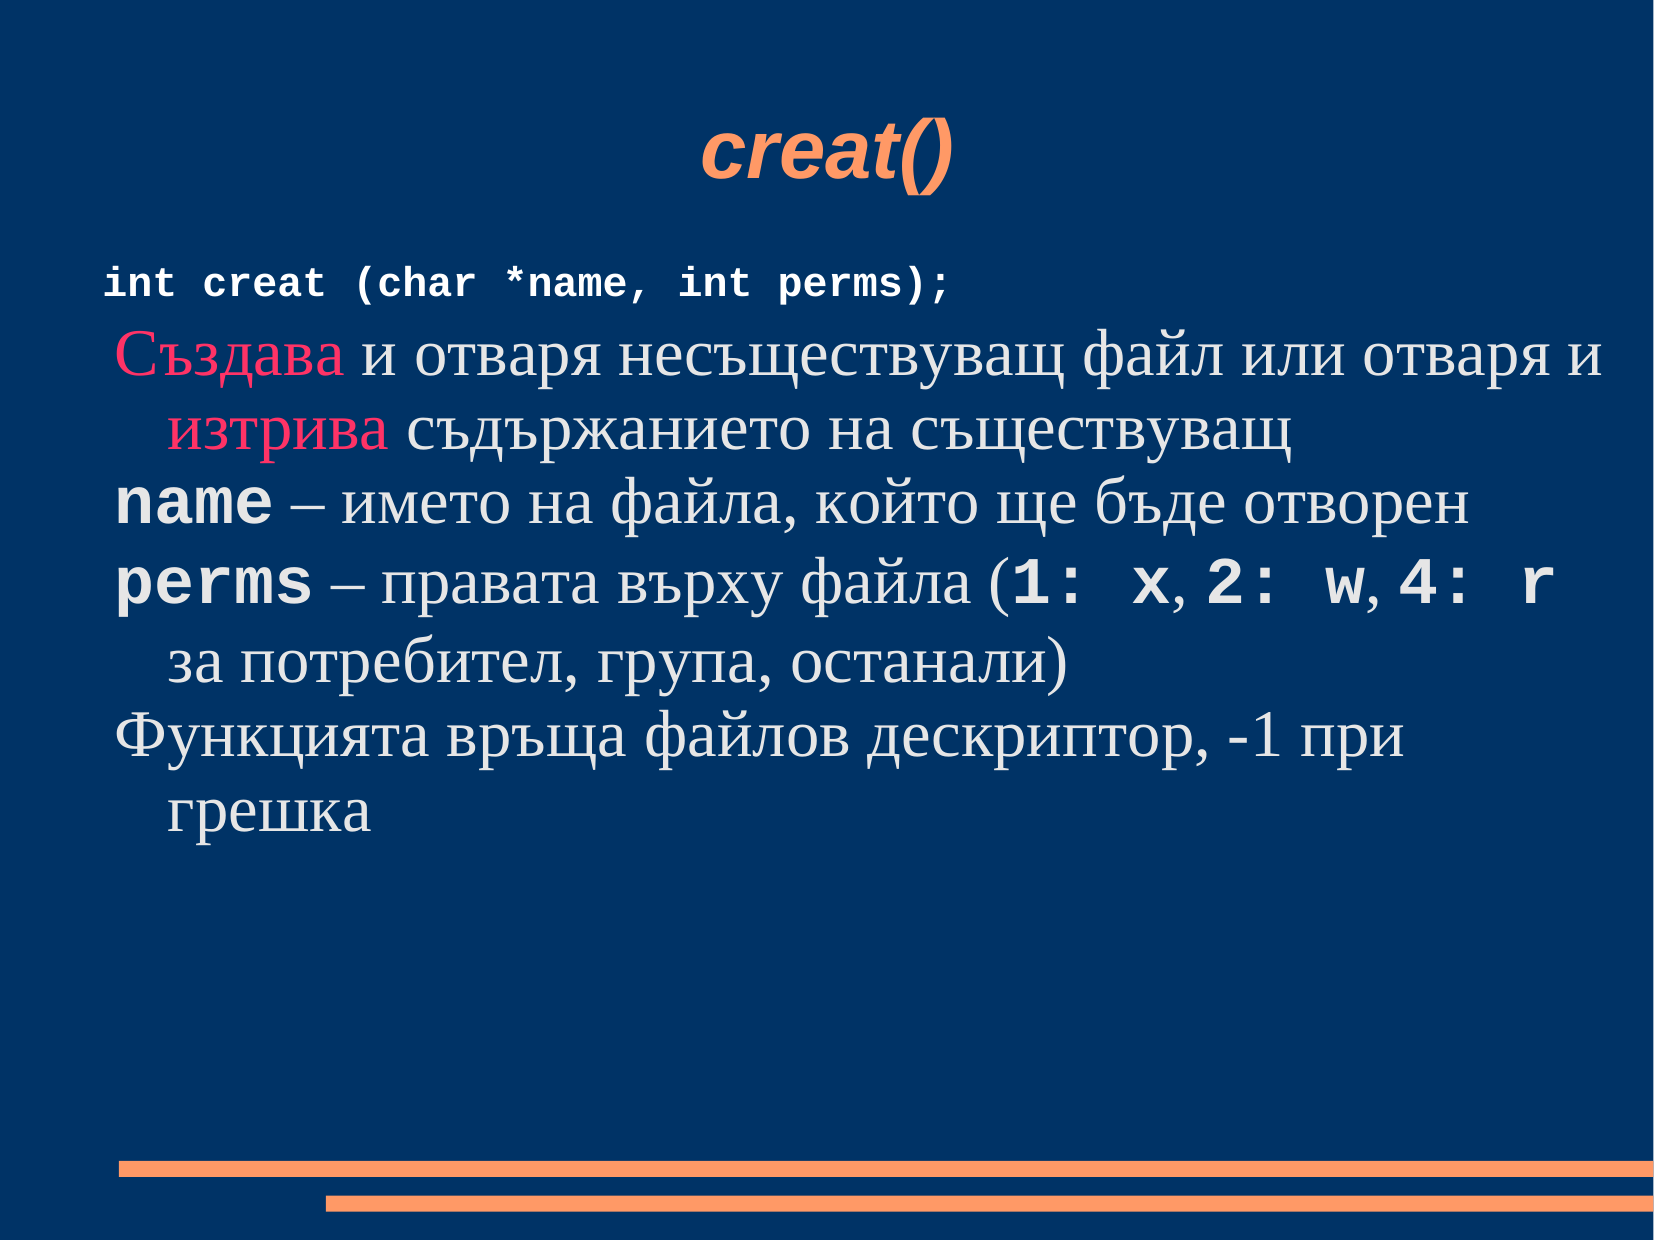

# creat()
int creat (char *name, int perms);
Създава и отваря несъществуващ файл или отваря и изтрива съдържанието на съществуващ
name – името на файла, който ще бъде отворен
perms – правата върху файла (1: x, 2: w, 4: r за потребител, група, останали)
Функцията връща файлов дескриптор, -1 при грешка